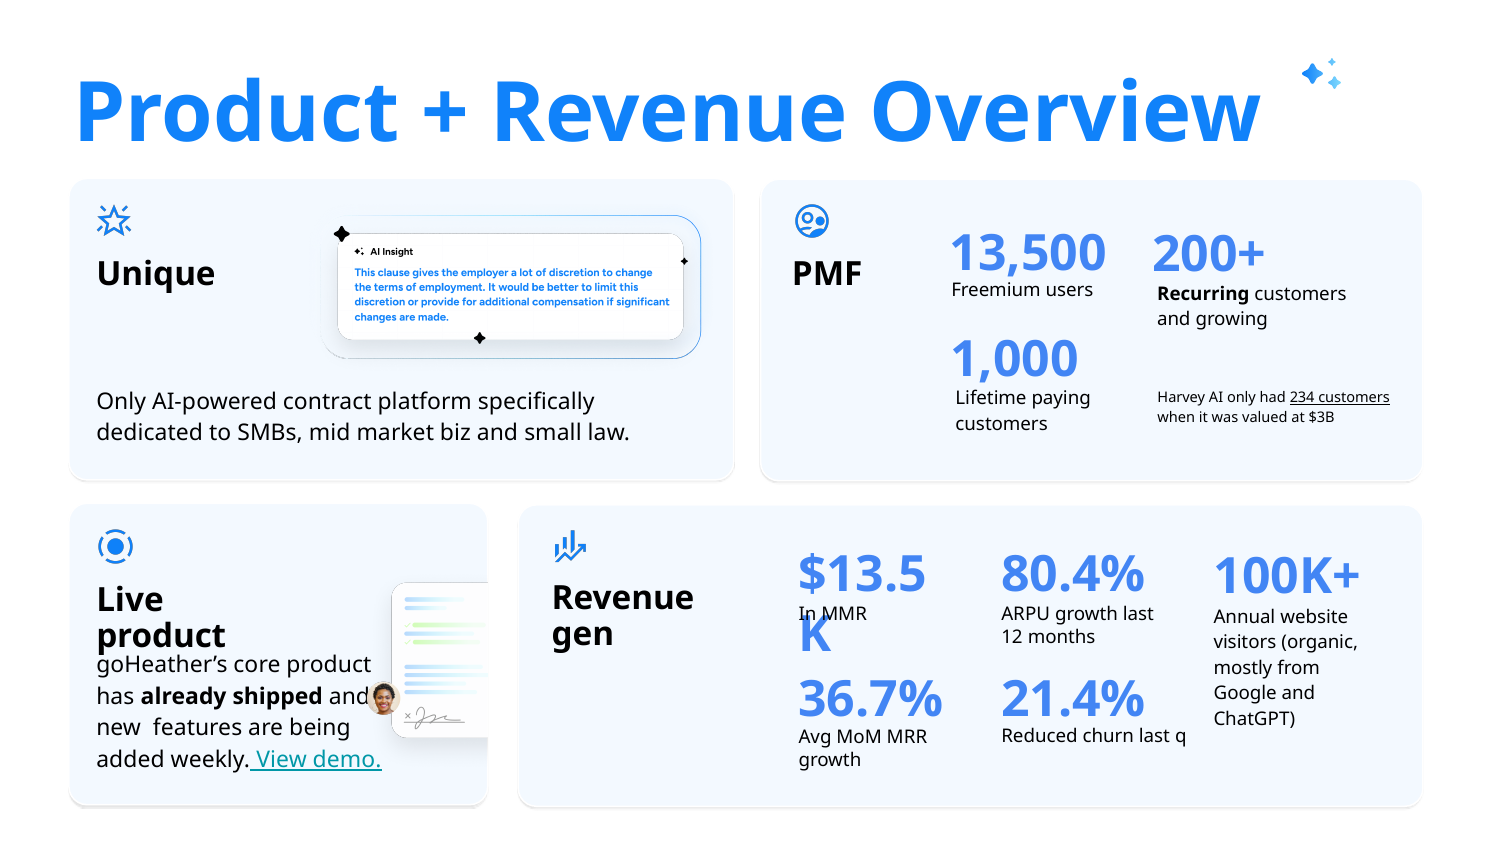

# Product + Revenue Overview
13,500
200+
Unique
PMF
Freemium users
Recurring customers and growing
1,000
Only AI-powered contract platform specifically dedicated to SMBs, mid market biz and small law.
Lifetime paying customers
Harvey AI only had 234 customers when it was valued at $3B
$13.5K
80.4%
100K+
Revenue gen
Live product
Annual website visitors (organic, mostly from Google and ChatGPT)
In MMR
ARPU growth last 12 months
goHeather’s core product has already shipped and new features are being added weekly. View demo.
36.7%
21.4%
Reduced churn last q
Avg MoM MRR growth